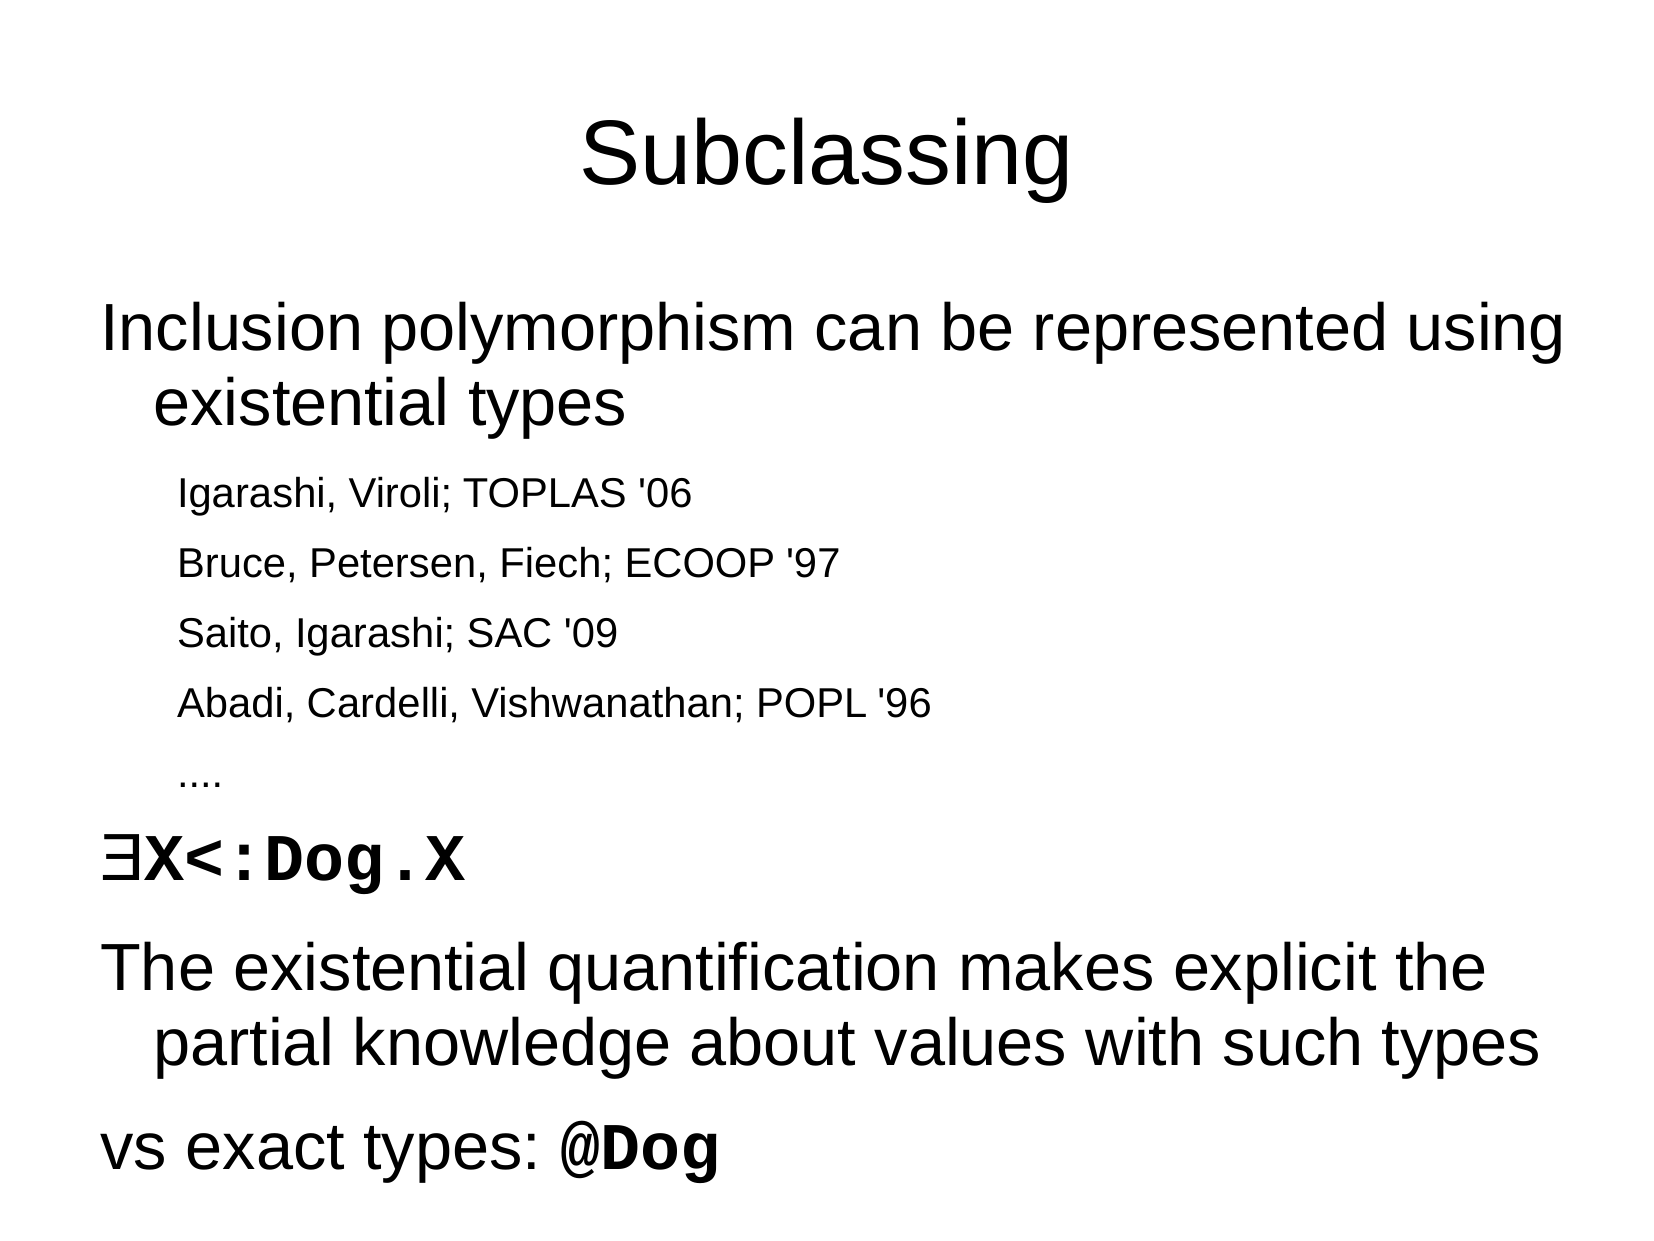

# Subclassing
Inclusion polymorphism can be represented using existential types
Igarashi, Viroli; TOPLAS '06
Bruce, Petersen, Fiech; ECOOP '97
Saito, Igarashi; SAC '09
Abadi, Cardelli, Vishwanathan; POPL '96
....
ƎX<:Dog.X
The existential quantification makes explicit the partial knowledge about values with such types
vs exact types: @Dog